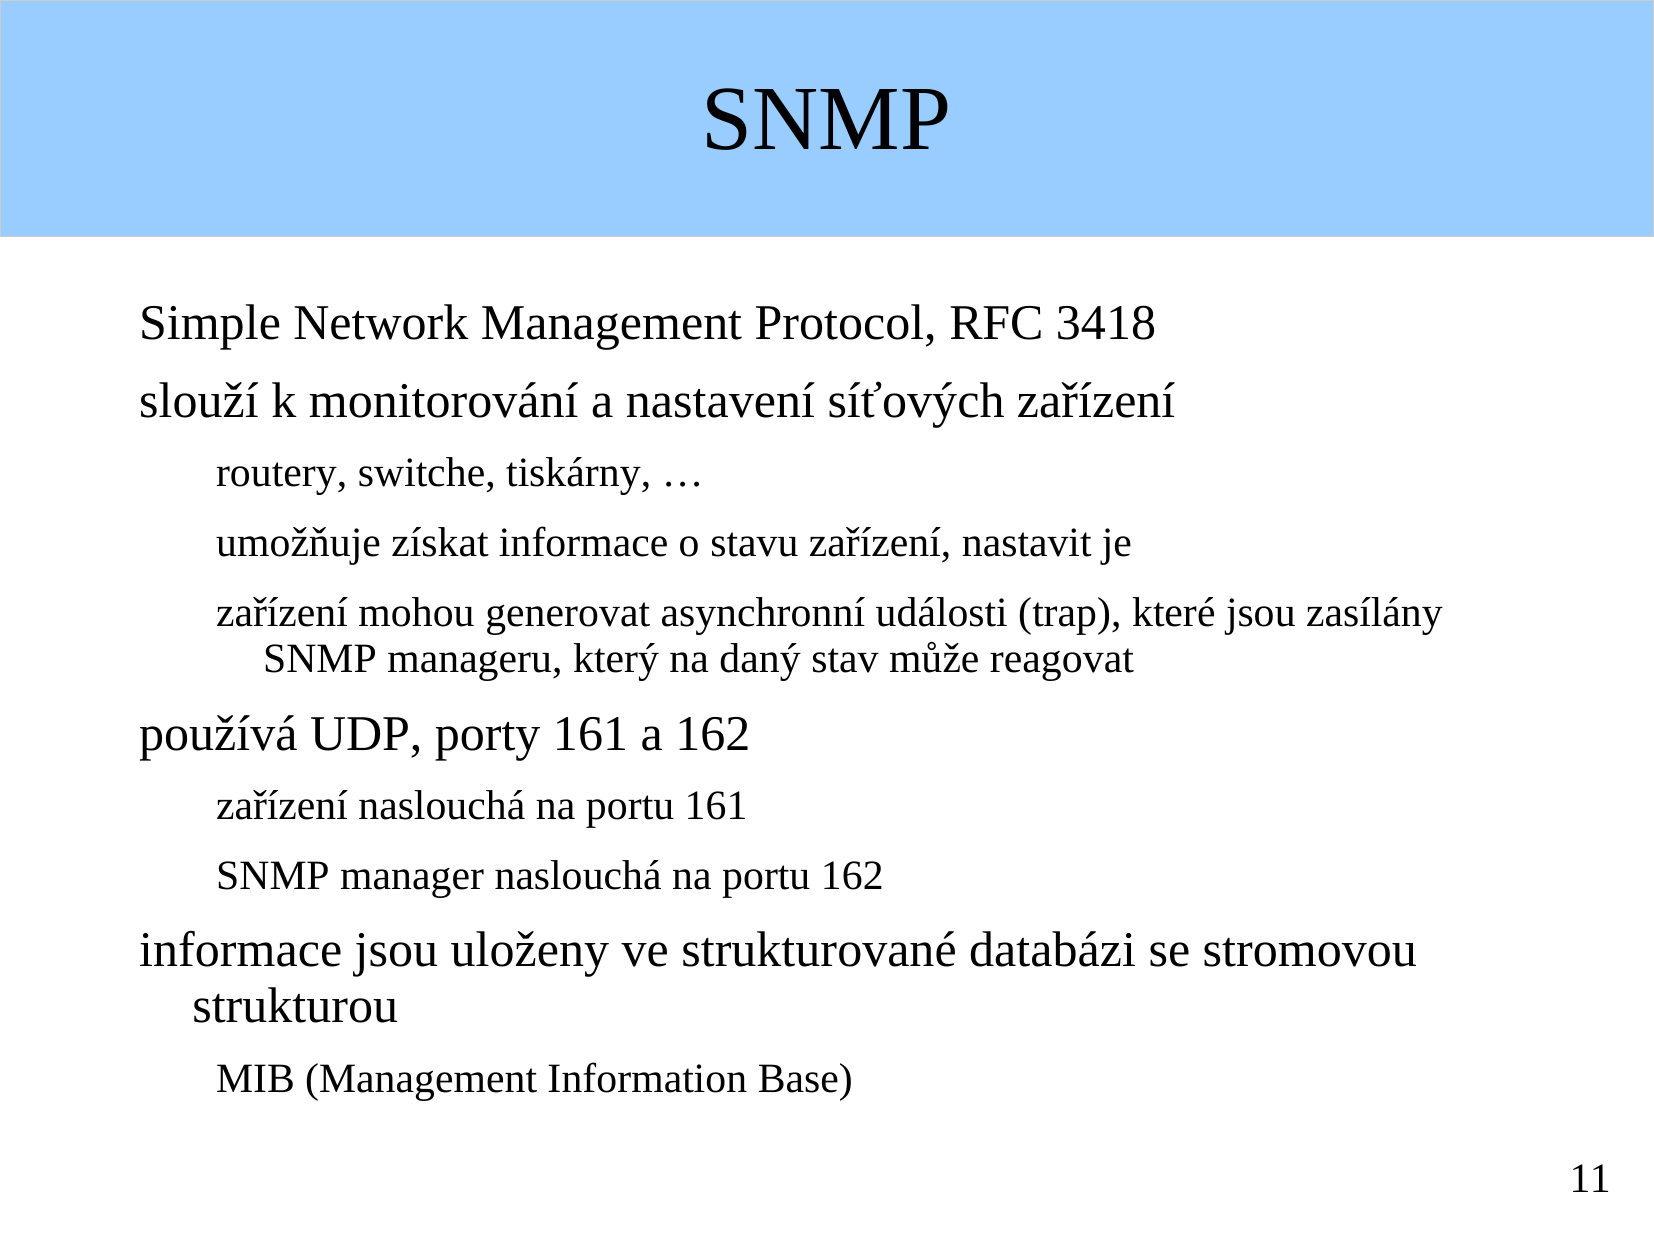

# SNMP
Simple Network Management Protocol, RFC 3418
slouží k monitorování a nastavení síťových zařízení
routery, switche, tiskárny, …
umožňuje získat informace o stavu zařízení, nastavit je
zařízení mohou generovat asynchronní události (trap), které jsou zasílány SNMP manageru, který na daný stav může reagovat
používá UDP, porty 161 a 162
zařízení naslouchá na portu 161
SNMP manager naslouchá na portu 162
informace jsou uloženy ve strukturované databázi se stromovou strukturou
MIB (Management Information Base)